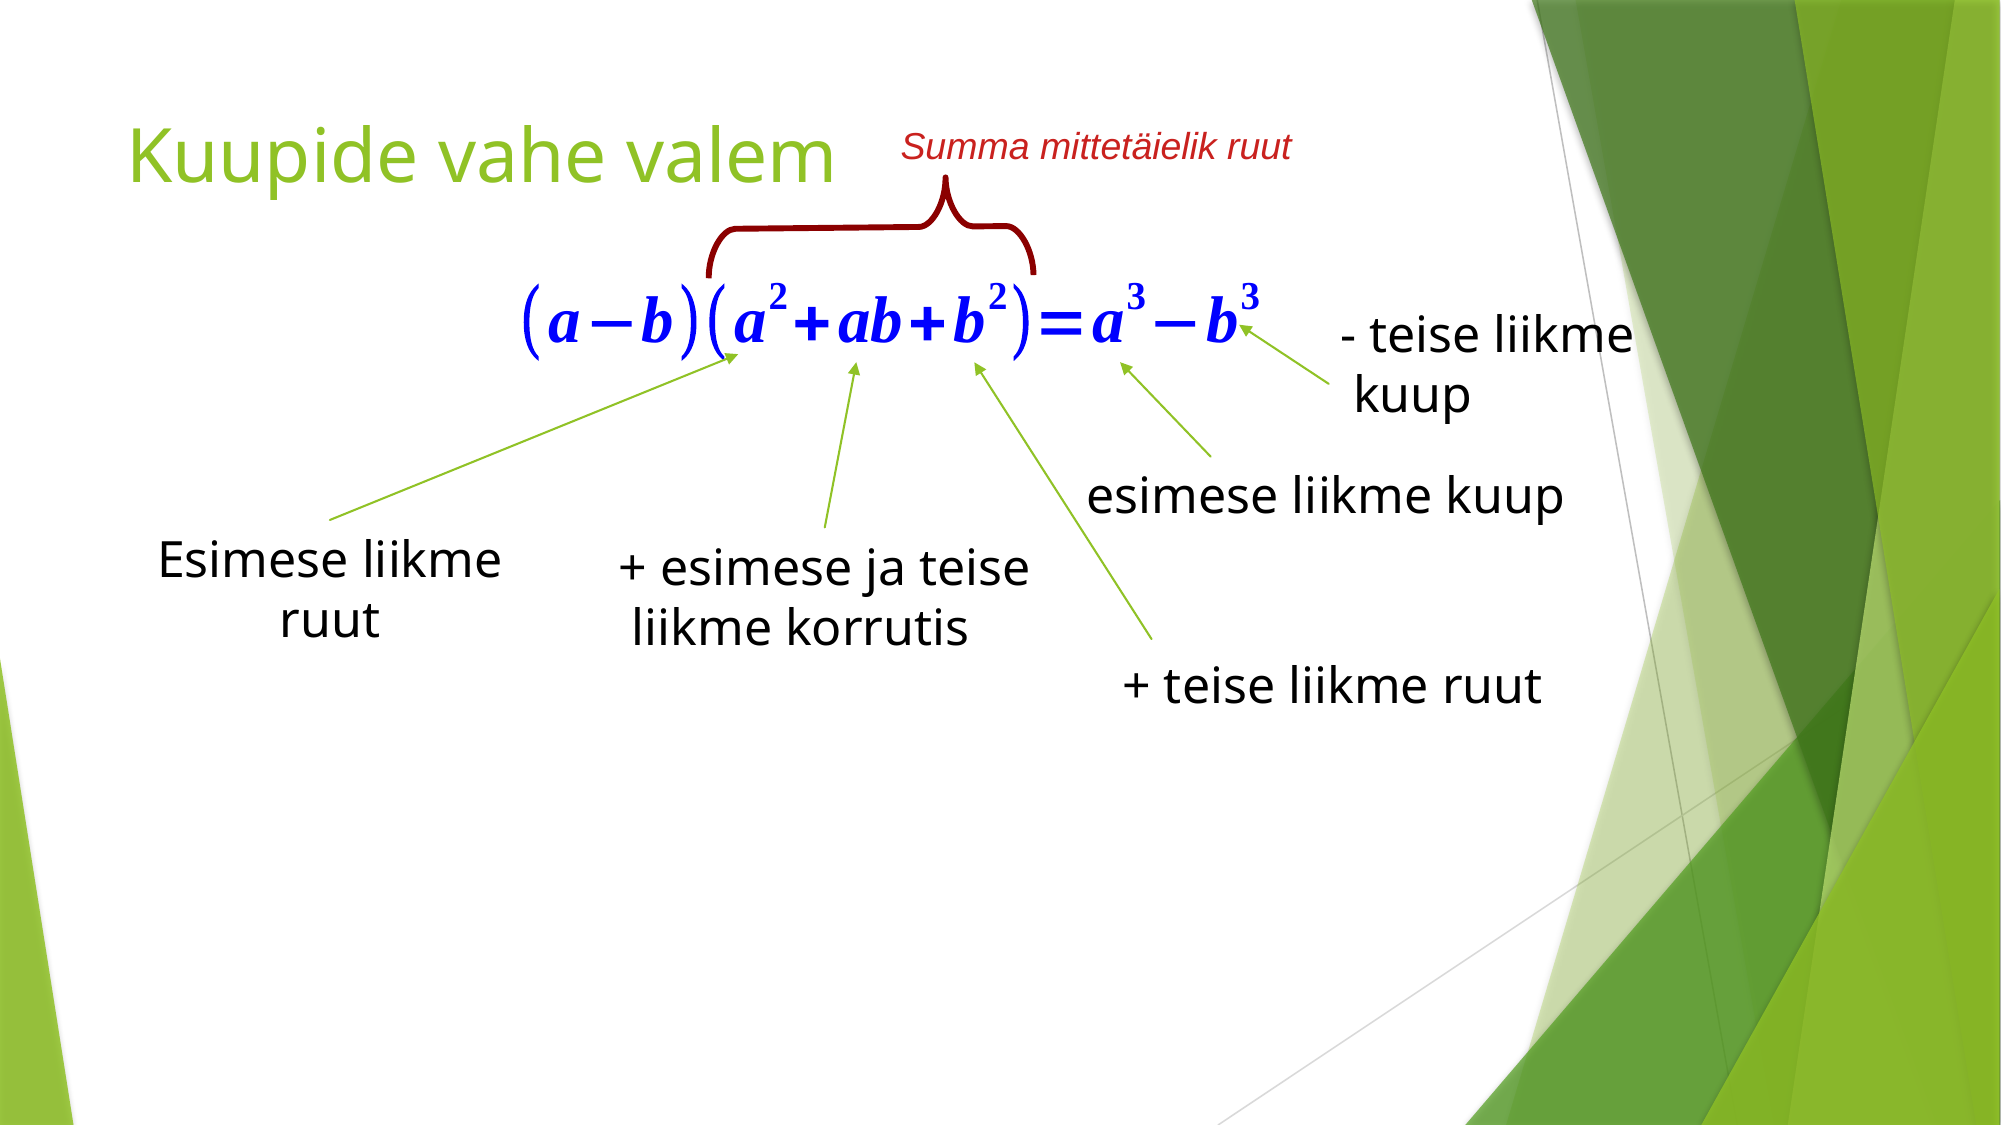

# Kuupide vahe valem
Summa mittetäielik ruut
- teise liikme
 kuup
 esimese liikme kuup
Esimese liikme ruut
+ esimese ja teise
 liikme korrutis
+ teise liikme ruut